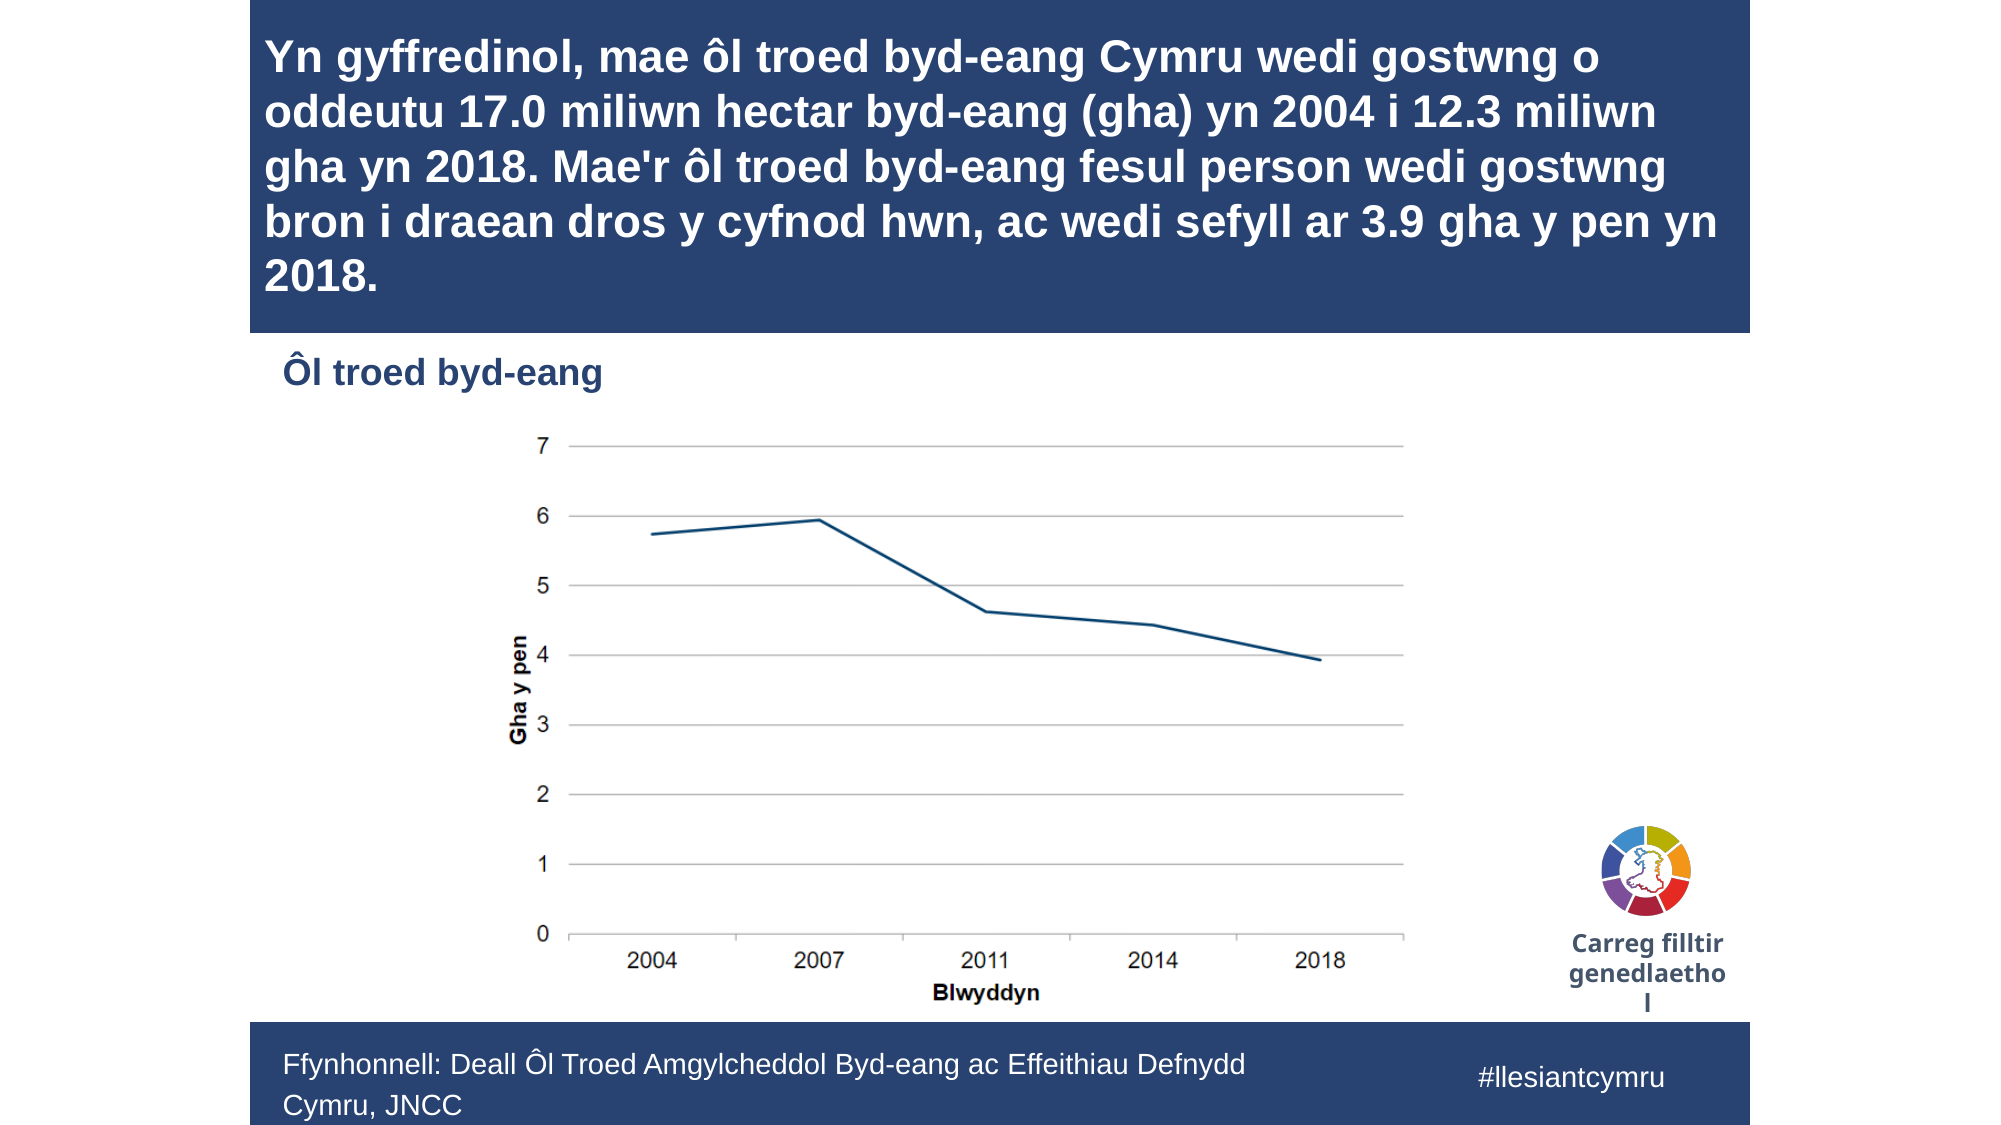

# Yn gyffredinol, mae ôl troed byd-eang Cymru wedi gostwng o oddeutu 17.0 miliwn hectar byd-eang (gha) yn 2004 i 12.3 miliwn gha yn 2018. Mae'r ôl troed byd-eang fesul person wedi gostwng bron i draean dros y cyfnod hwn, ac wedi sefyll ar 3.9 gha y pen yn 2018.
Ôl troed byd-eang
Carreg filltir genedlaethol
Ffynhonnell: Deall Ôl Troed Amgylcheddol Byd-eang ac Effeithiau Defnydd Cymru, JNCC
#llesiantcymru